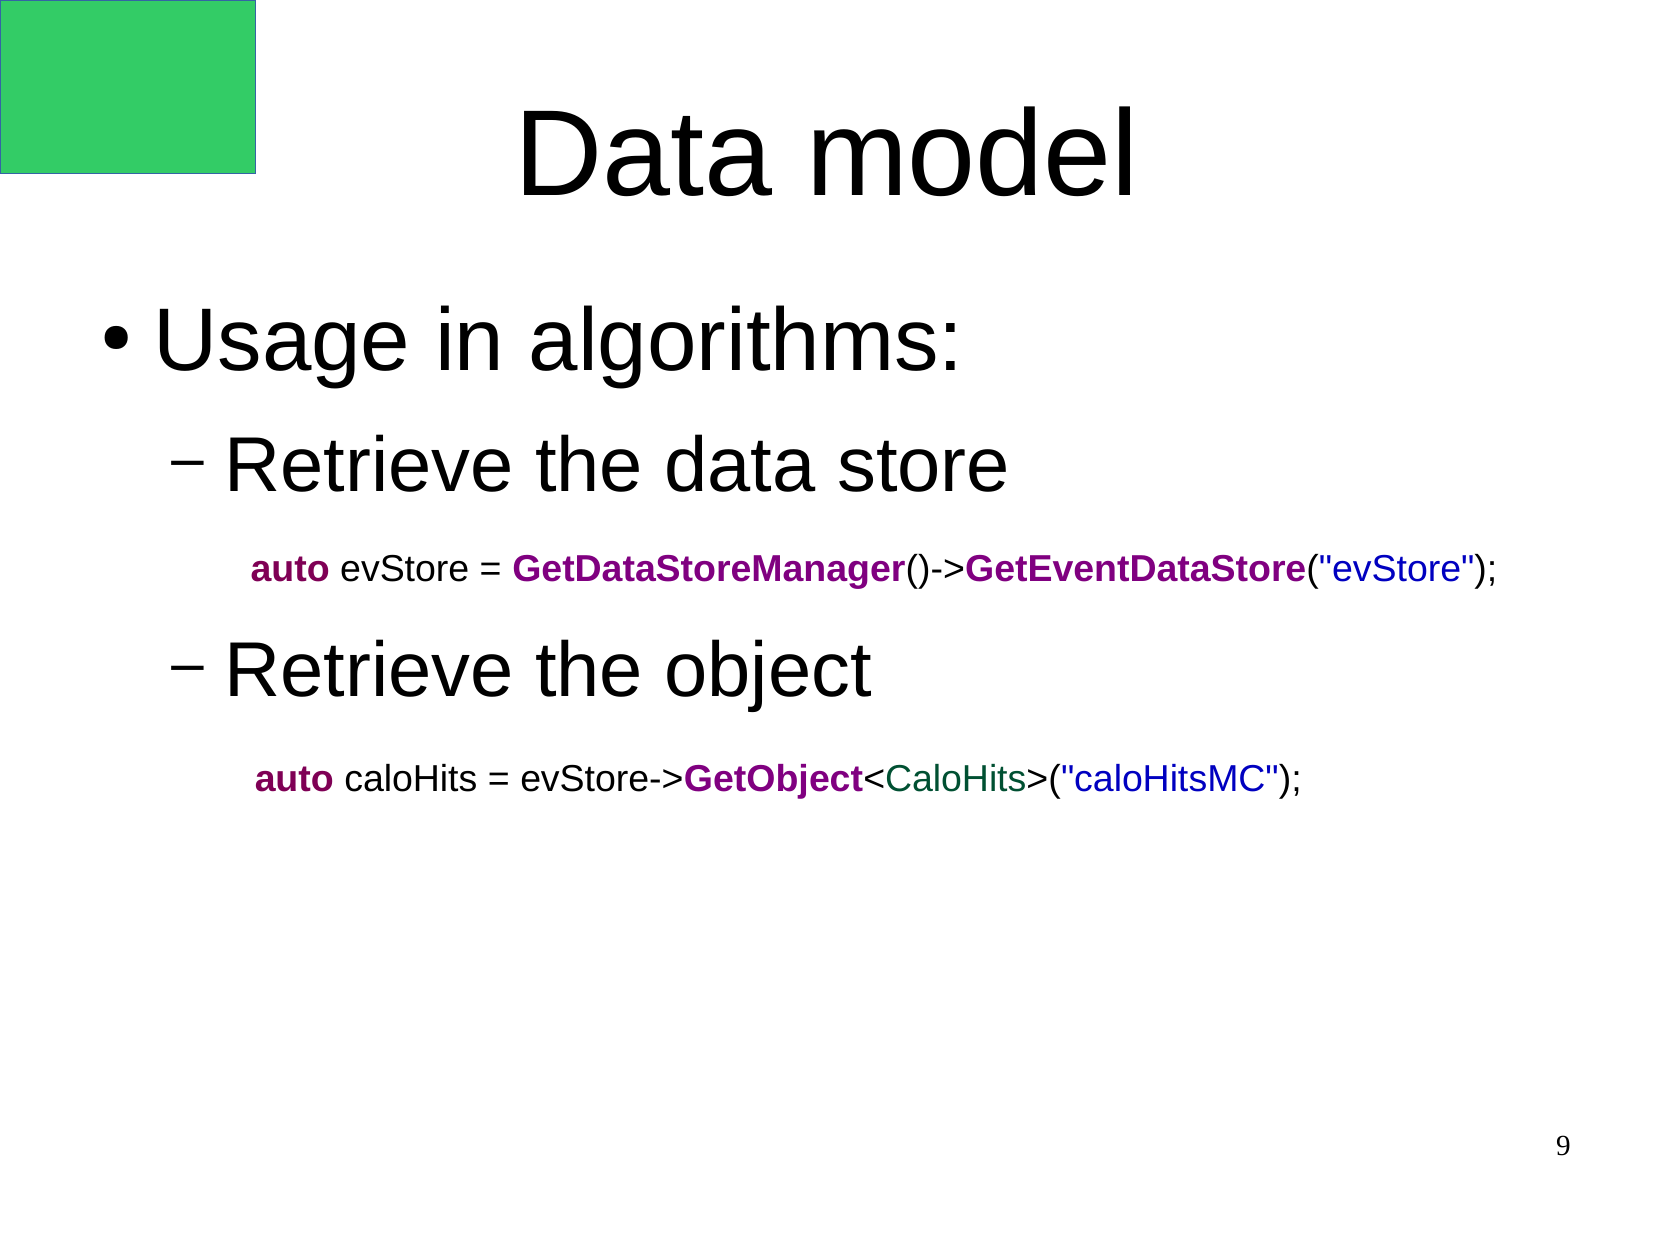

# Data model
Usage in algorithms:
Retrieve the data store
Retrieve the object
auto evStore = GetDataStoreManager()->GetEventDataStore("evStore");
auto caloHits = evStore->GetObject<CaloHits>("caloHitsMC");
9